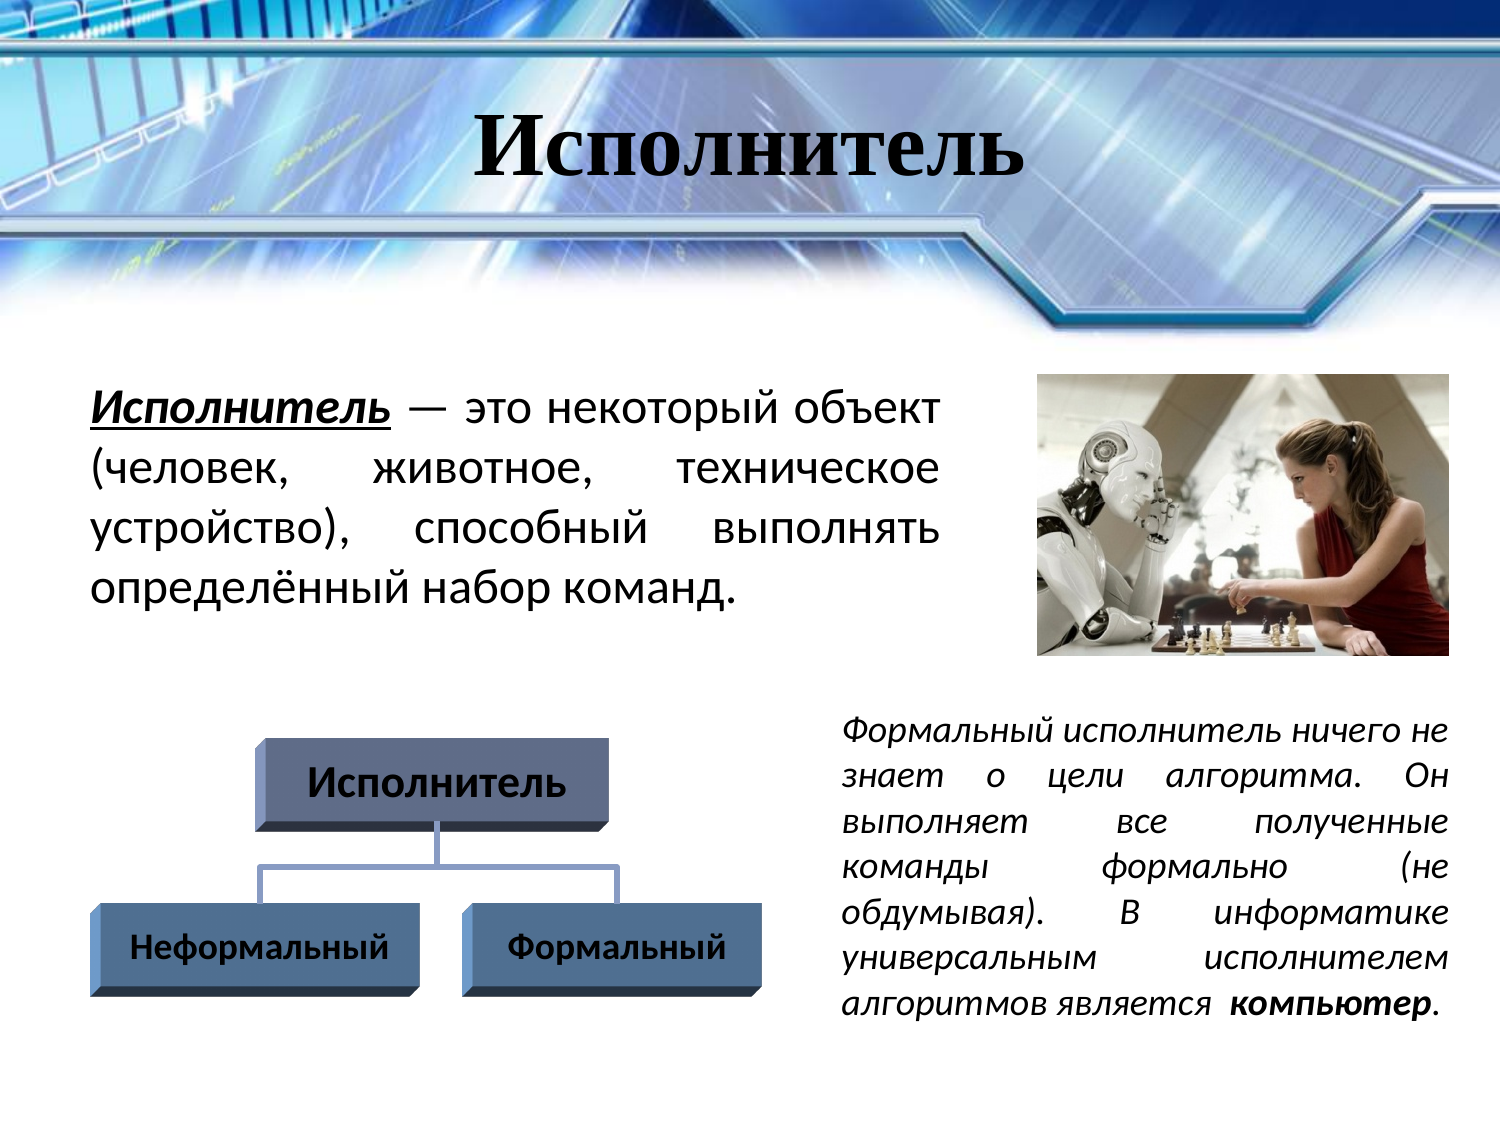

# Исполнитель
Исполнитель — это некоторый объект (человек, животное, техническое устройство), способный выполнять определённый набор команд.
Формальный исполнитель ничего не знает о цели алгоритма. Он выполняет все полученные команды формально (не обдумывая). В информатике универсальным исполнителем алгоритмов является компьютер.
Исполнитель
Неформальный
Формальный